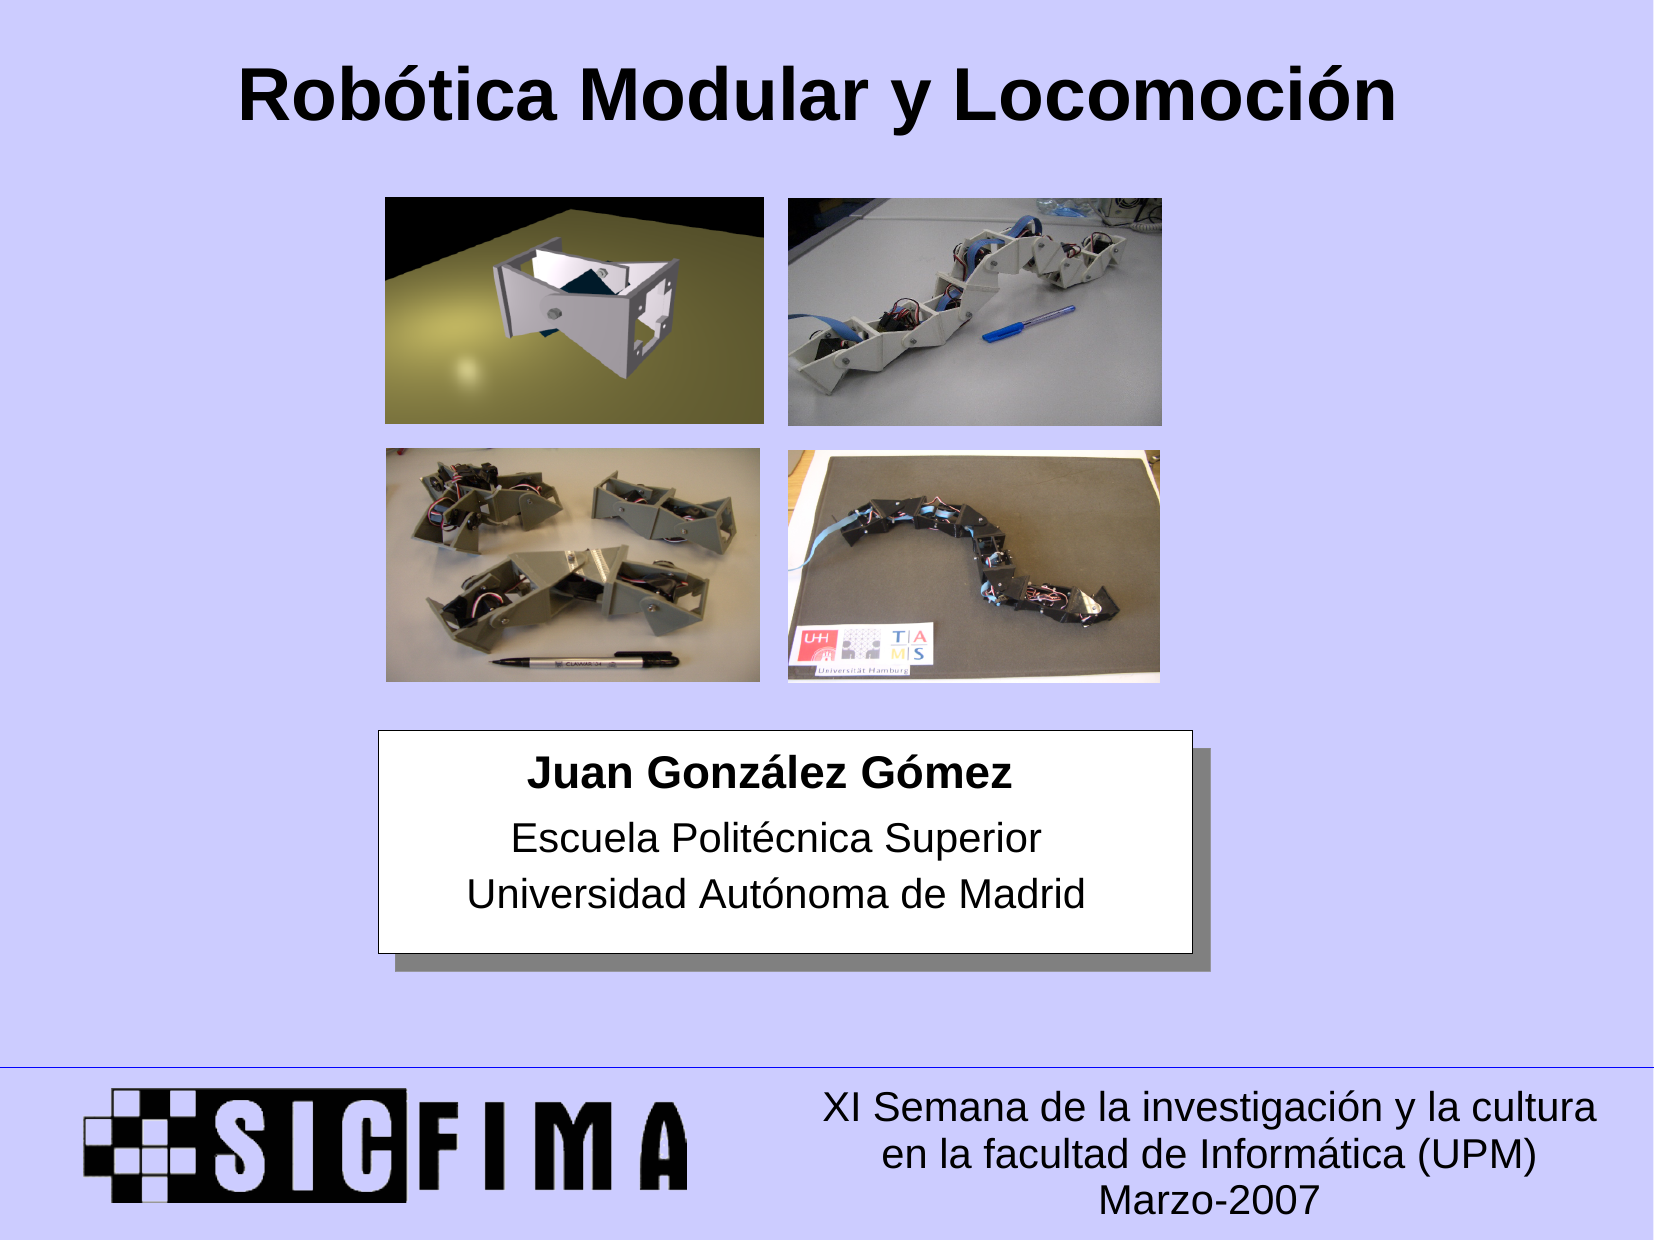

Robótica Modular y Locomoción
Juan González Gómez
Escuela Politécnica Superior
Universidad Autónoma de Madrid
XI Semana de la investigación y la cultura
en la facultad de Informática (UPM)
Marzo-2007